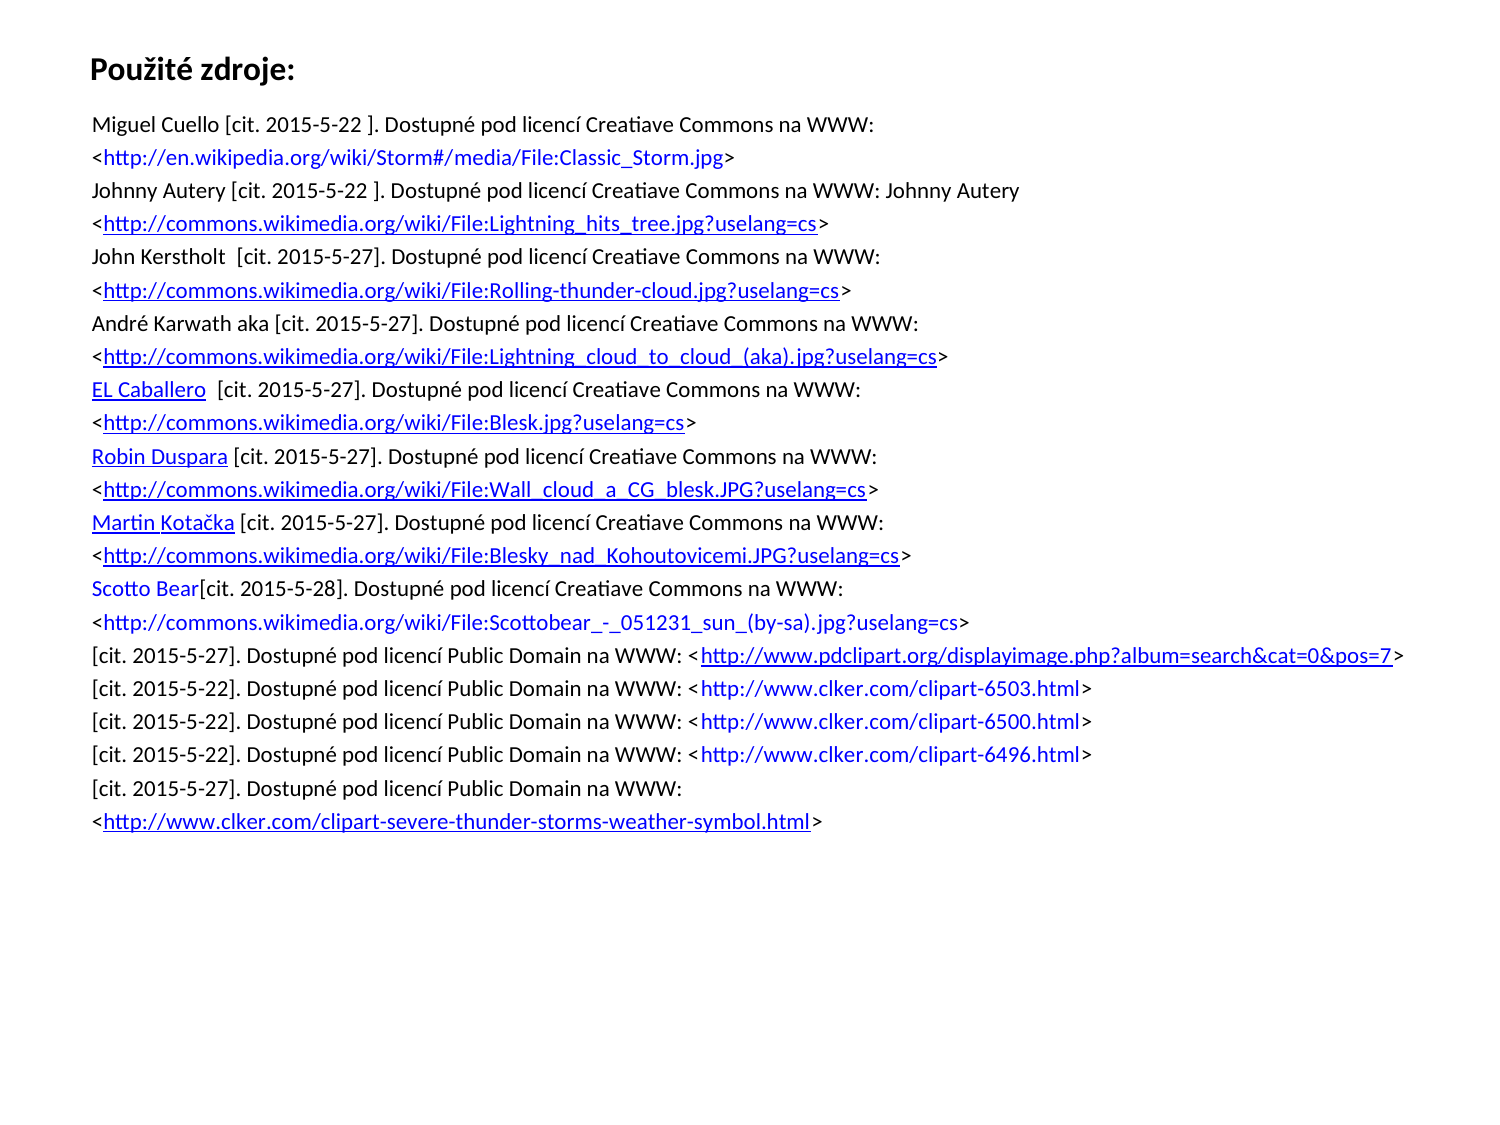

# Použité zdroje:
Miguel Cuello [cit. 2015-5-22 ]. Dostupné pod licencí Creatiave Commons na WWW:
<http://en.wikipedia.org/wiki/Storm#/media/File:Classic_Storm.jpg>
Johnny Autery [cit. 2015-5-22 ]. Dostupné pod licencí Creatiave Commons na WWW: Johnny Autery
<http://commons.wikimedia.org/wiki/File:Lightning_hits_tree.jpg?uselang=cs>
John Kerstholt [cit. 2015-5-27]. Dostupné pod licencí Creatiave Commons na WWW:
<http://commons.wikimedia.org/wiki/File:Rolling-thunder-cloud.jpg?uselang=cs>
André Karwath aka [cit. 2015-5-27]. Dostupné pod licencí Creatiave Commons na WWW:
<http://commons.wikimedia.org/wiki/File:Lightning_cloud_to_cloud_(aka).jpg?uselang=cs>
EL Caballero [cit. 2015-5-27]. Dostupné pod licencí Creatiave Commons na WWW:
<http://commons.wikimedia.org/wiki/File:Blesk.jpg?uselang=cs>
Robin Duspara [cit. 2015-5-27]. Dostupné pod licencí Creatiave Commons na WWW:
<http://commons.wikimedia.org/wiki/File:Wall_cloud_a_CG_blesk.JPG?uselang=cs>
Martin Kotačka [cit. 2015-5-27]. Dostupné pod licencí Creatiave Commons na WWW:
<http://commons.wikimedia.org/wiki/File:Blesky_nad_Kohoutovicemi.JPG?uselang=cs>
Scotto Bear[cit. 2015-5-28]. Dostupné pod licencí Creatiave Commons na WWW:
<http://commons.wikimedia.org/wiki/File:Scottobear_-_051231_sun_(by-sa).jpg?uselang=cs>
[cit. 2015-5-27]. Dostupné pod licencí Public Domain na WWW: <http://www.pdclipart.org/displayimage.php?album=search&cat=0&pos=7>
[cit. 2015-5-22]. Dostupné pod licencí Public Domain na WWW: <http://www.clker.com/clipart-6503.html>
[cit. 2015-5-22]. Dostupné pod licencí Public Domain na WWW: <http://www.clker.com/clipart-6500.html>
[cit. 2015-5-22]. Dostupné pod licencí Public Domain na WWW: <http://www.clker.com/clipart-6496.html>
[cit. 2015-5-27]. Dostupné pod licencí Public Domain na WWW:
<http://www.clker.com/clipart-severe-thunder-storms-weather-symbol.html>